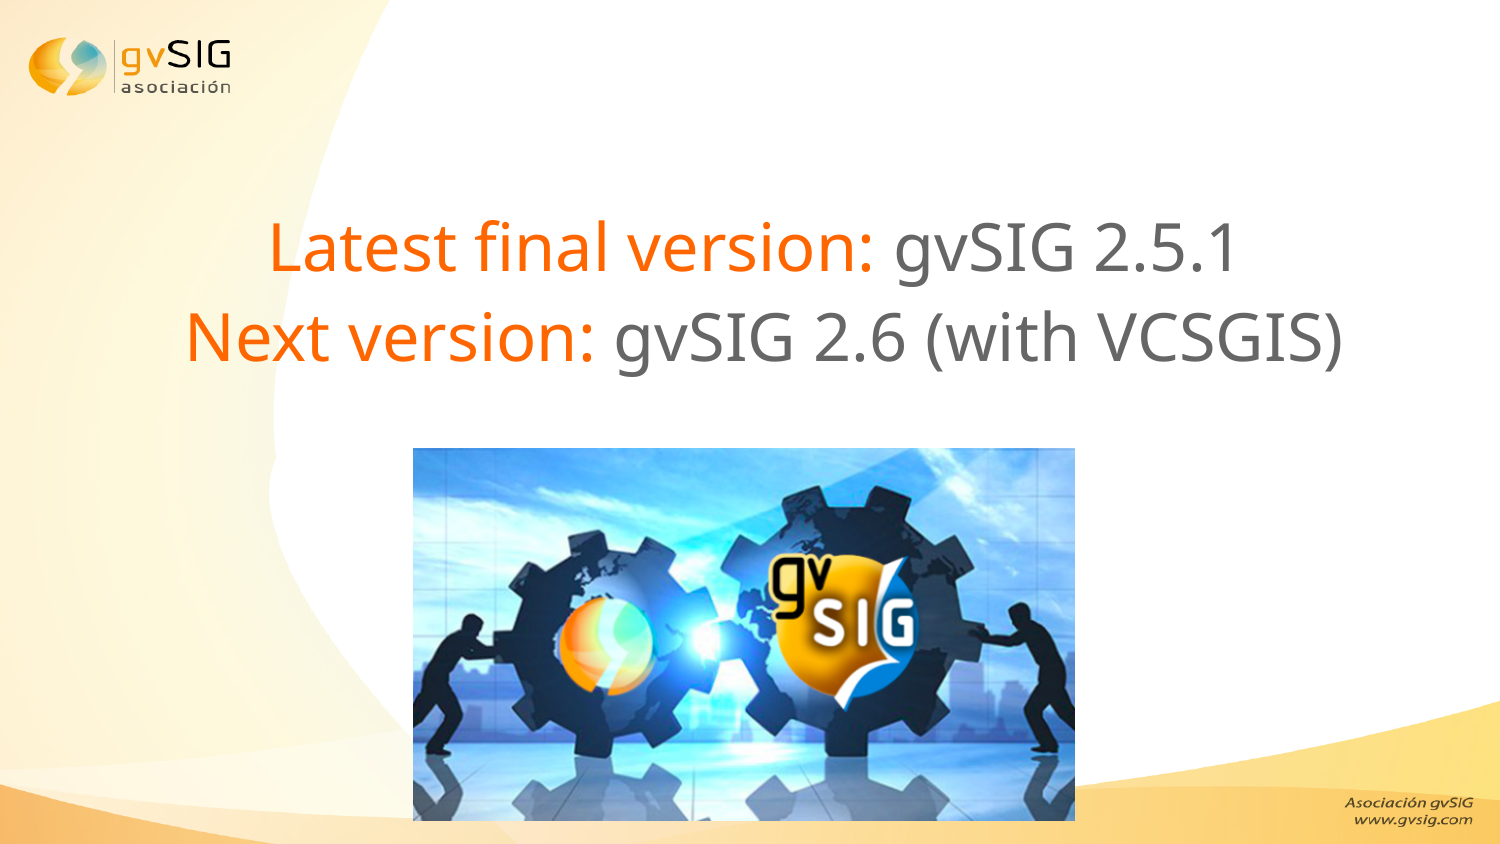

# Latest final version: gvSIG 2.5.1 Next version: gvSIG 2.6 (with VCSGIS)